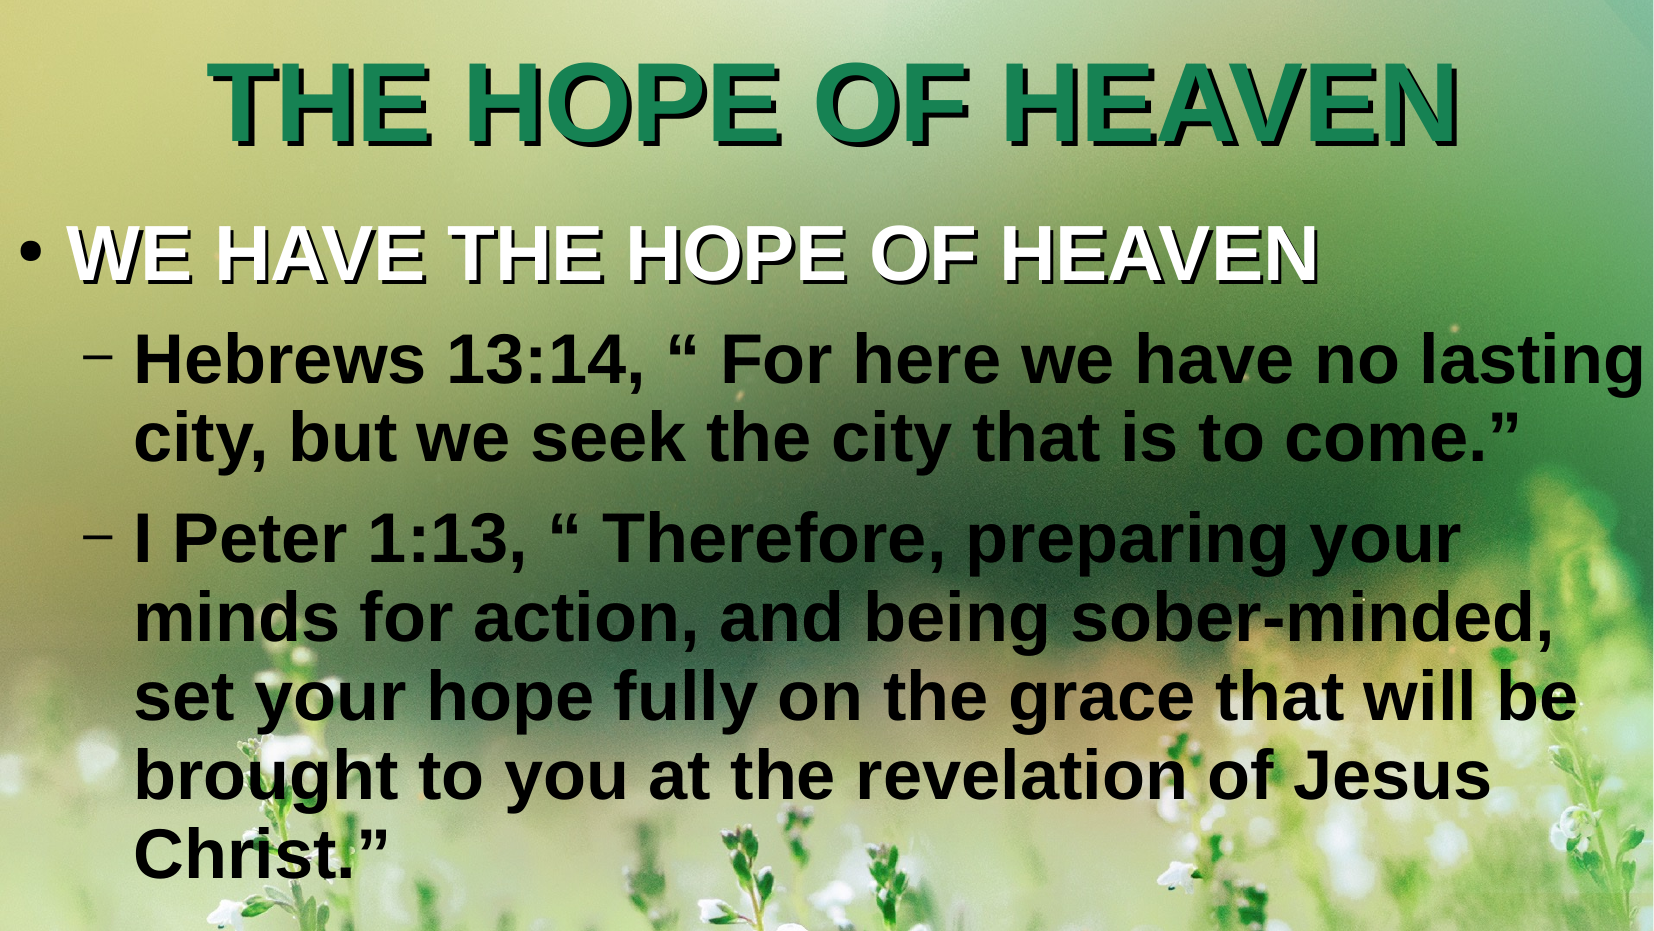

# THE HOPE OF HEAVEN
WE HAVE THE HOPE OF HEAVEN
Hebrews 13:14, “ For here we have no lasting city, but we seek the city that is to come.”
I Peter 1:13, “ Therefore, preparing your minds for action, and being sober-minded, set your hope fully on the grace that will be brought to you at the revelation of Jesus Christ.”